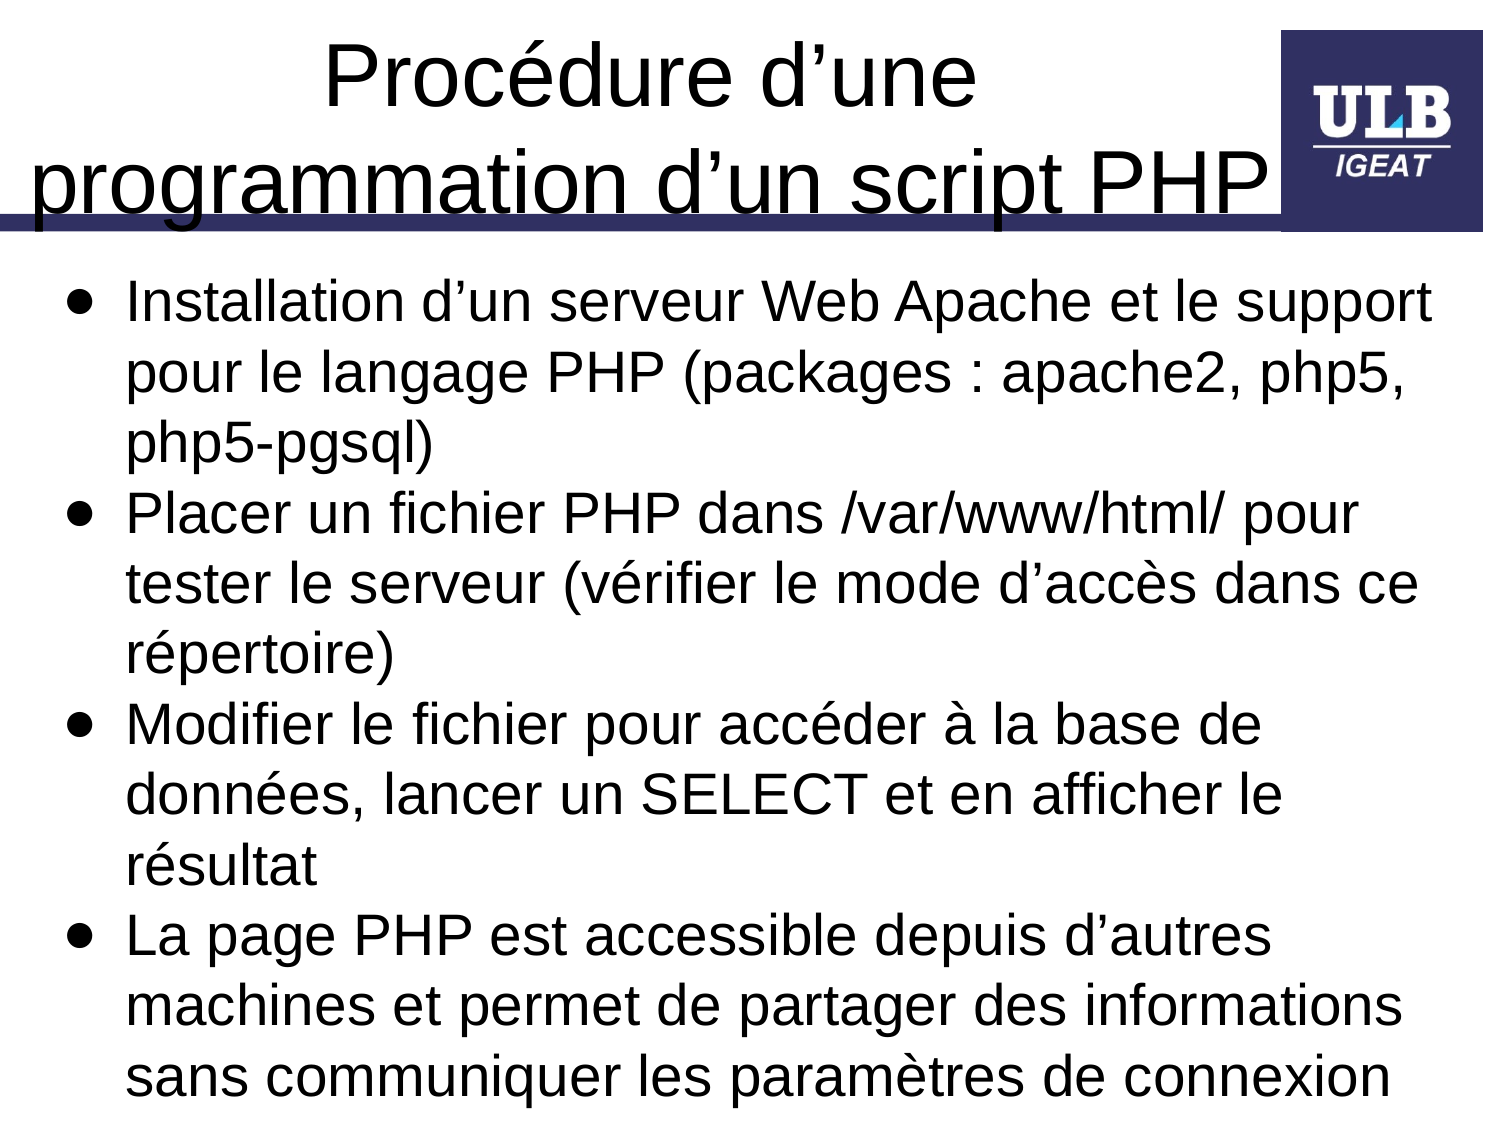

# Procédure d’une programmation d’un script PHP
Installation d’un serveur Web Apache et le support pour le langage PHP (packages : apache2, php5, php5-pgsql)
Placer un fichier PHP dans /var/www/html/ pour tester le serveur (vérifier le mode d’accès dans ce répertoire)
Modifier le fichier pour accéder à la base de données, lancer un SELECT et en afficher le résultat
La page PHP est accessible depuis d’autres machines et permet de partager des informations sans communiquer les paramètres de connexion